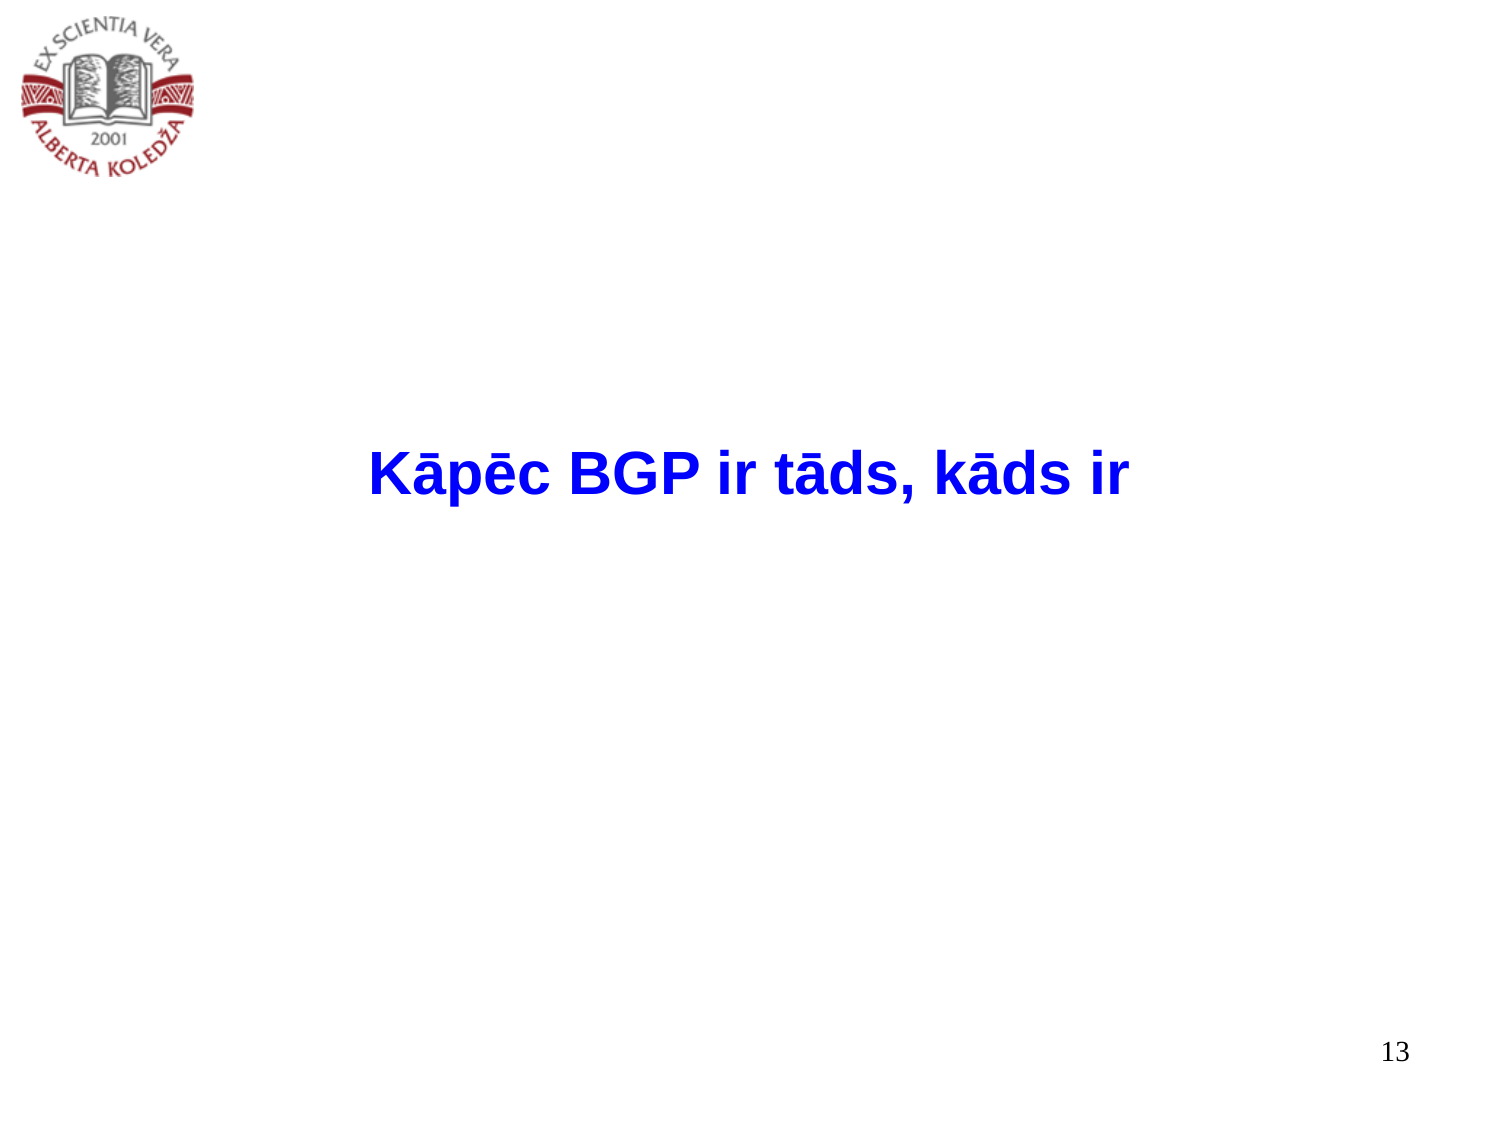

# Kāpēc BGP ir tāds, kāds ir